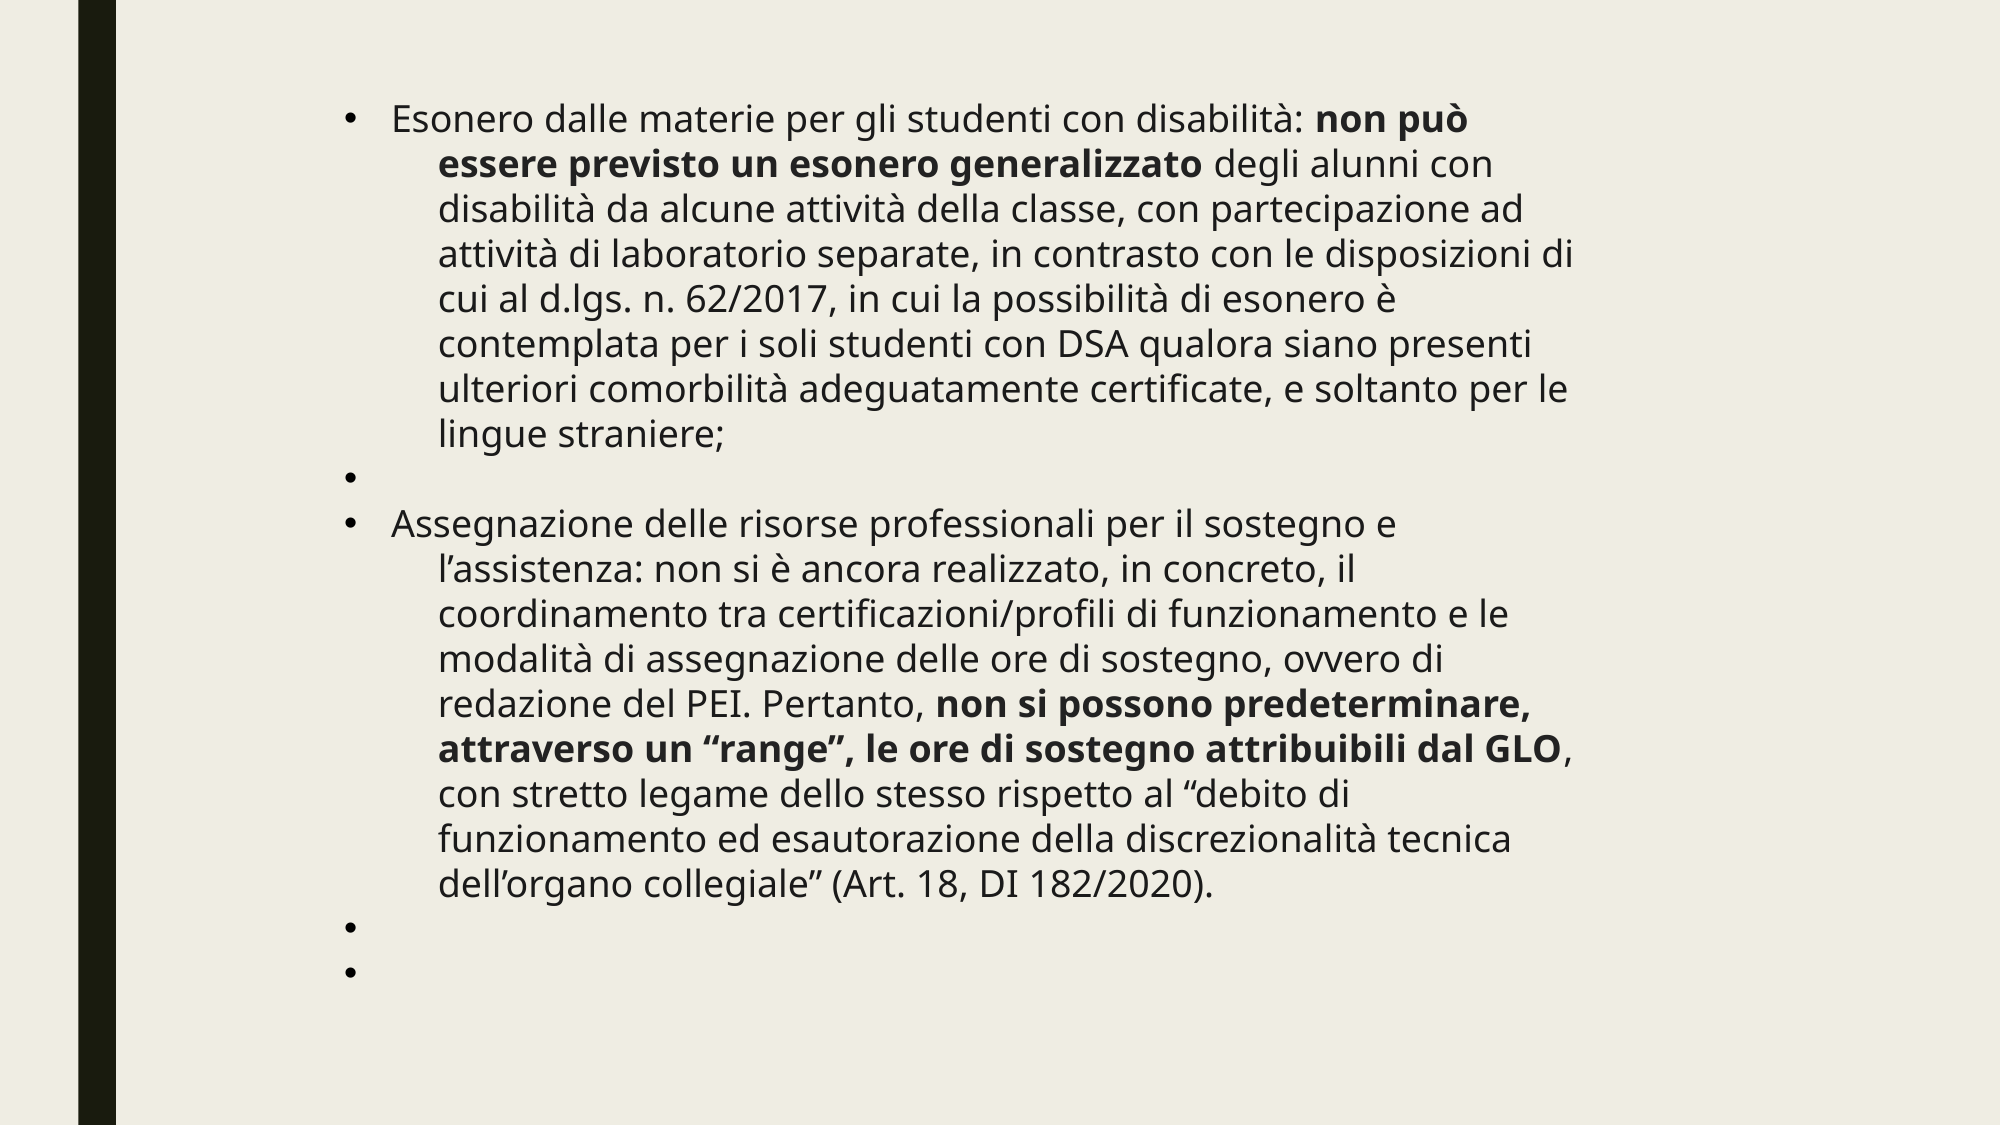

Esonero dalle materie per gli studenti con disabilità: non può essere previsto un esonero generalizzato degli alunni con disabilità da alcune attività della classe, con partecipazione ad attività di laboratorio separate, in contrasto con le disposizioni di cui al d.lgs. n. 62/2017, in cui la possibilità di esonero è contemplata per i soli studenti con DSA qualora siano presenti ulteriori comorbilità adeguatamente certificate, e soltanto per le lingue straniere;
Assegnazione delle risorse professionali per il sostegno e l’assistenza: non si è ancora realizzato, in concreto, il coordinamento tra certificazioni/profili di funzionamento e le modalità di assegnazione delle ore di sostegno, ovvero di redazione del PEI. Pertanto, non si possono predeterminare, attraverso un “range”, le ore di sostegno attribuibili dal GLO, con stretto legame dello stesso rispetto al “debito di funzionamento ed esautorazione della discrezionalità tecnica dell’organo collegiale” (Art. 18, DI 182/2020).